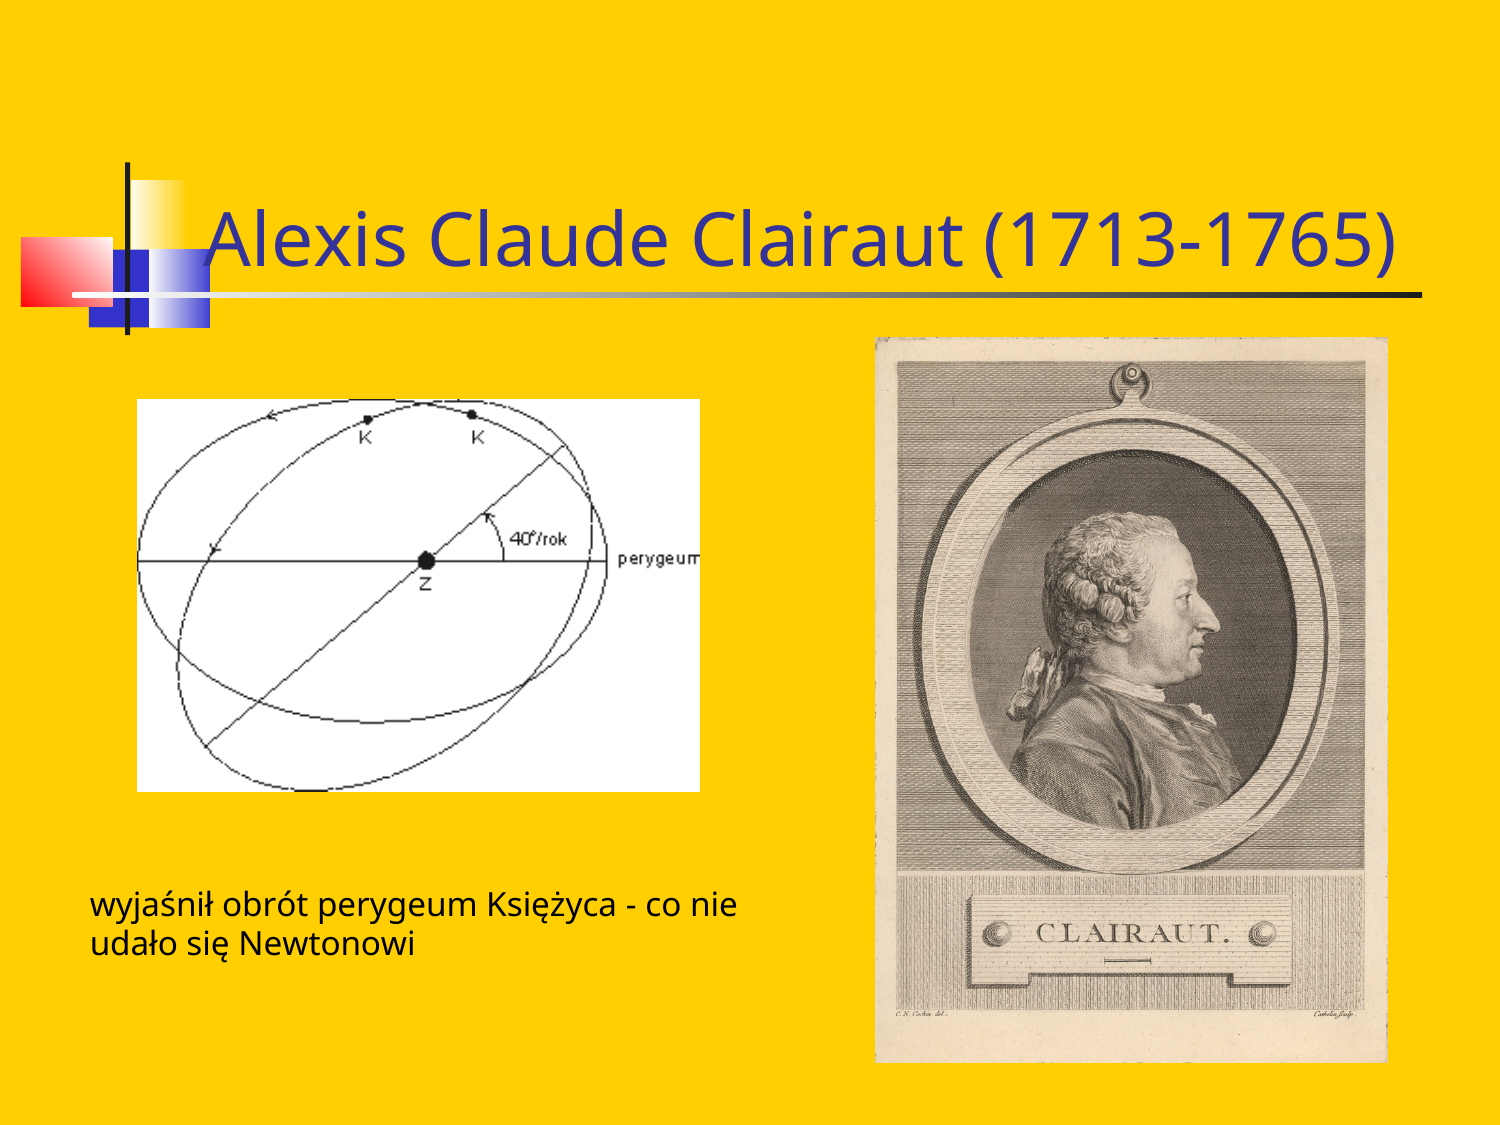

# Alexis Claude Clairaut (1713-1765)
wyjaśnił obrót perygeum Księżyca - co nie udało się Newtonowi